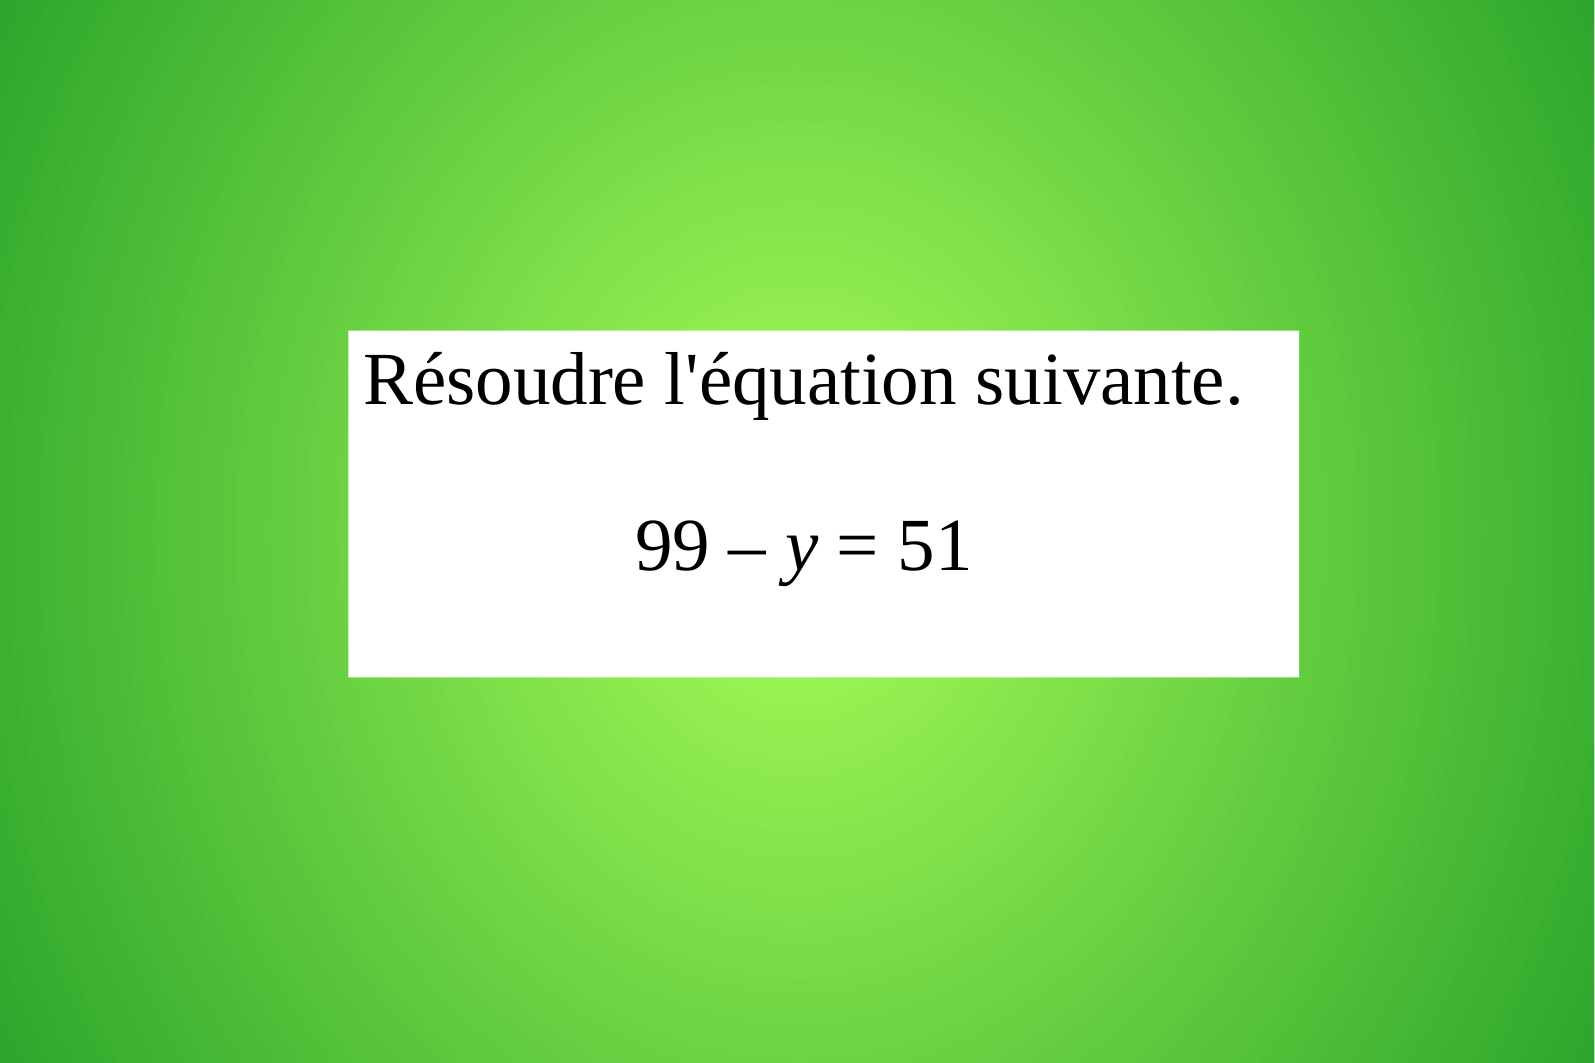

Résoudre l'équation suivante.
99 – y = 51